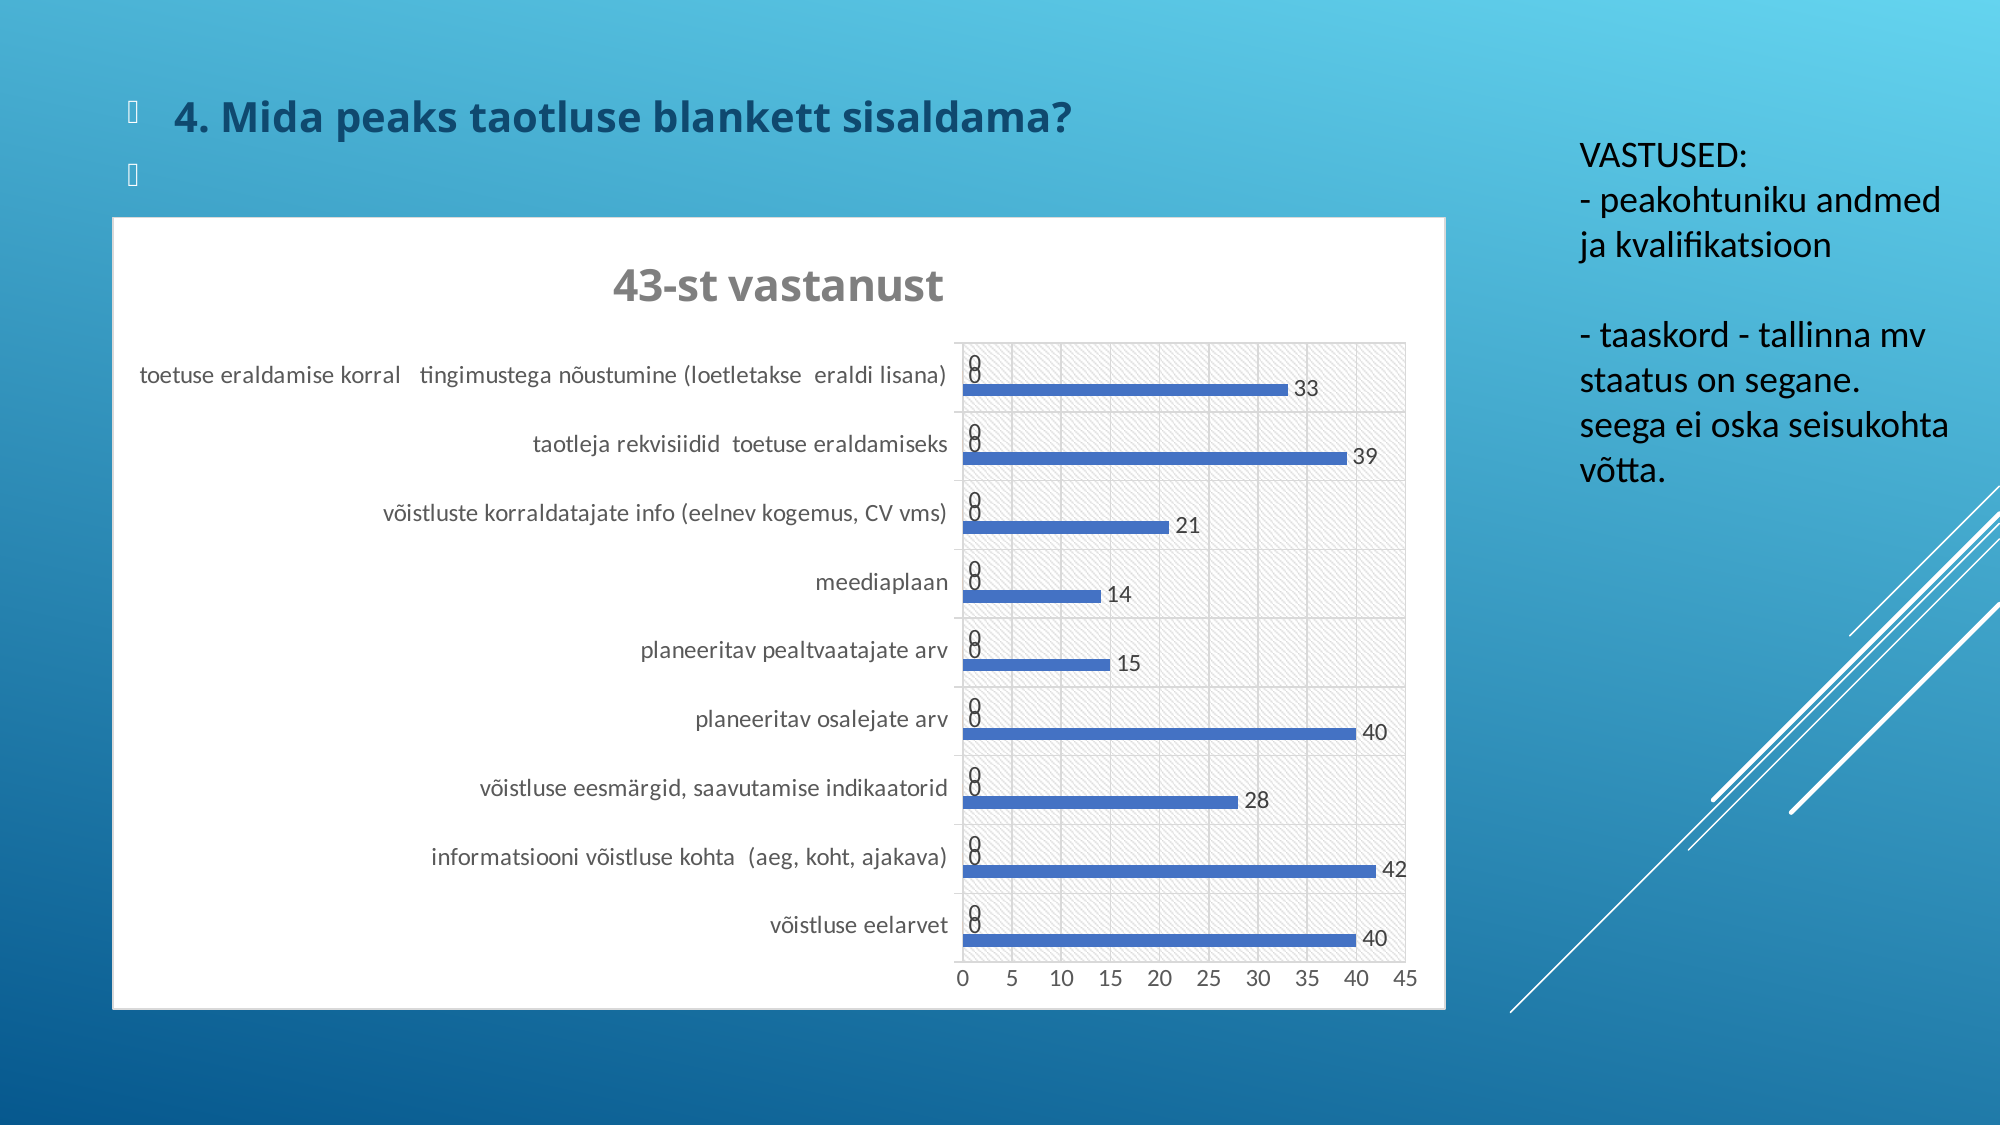

4. Mida peaks taotluse blankett sisaldama?
VASTUSED:
- peakohtuniku andmed ja kvalifikatsioon
- taaskord - tallinna mv staatus on segane. seega ei oska seisukohta võtta.
#
### Chart: 43-st vastanust
| Category | Veerg1 | Veerg2 | Veerg3 |
|---|---|---|---|
| võistluse eelarvet | 40.0 | 0.0 | 0.0 |
| informatsiooni võistluse kohta (aeg, koht, ajakava) | 42.0 | 0.0 | 0.0 |
| võistluse eesmärgid, saavutamise indikaatorid | 28.0 | 0.0 | 0.0 |
| planeeritav osalejate arv | 40.0 | 0.0 | 0.0 |
| planeeritav pealtvaatajate arv | 15.0 | 0.0 | 0.0 |
| meediaplaan | 14.0 | 0.0 | 0.0 |
| võistluste korraldatajate info (eelnev kogemus, CV vms) | 21.0 | 0.0 | 0.0 |
| taotleja rekvisiidid toetuse eraldamiseks | 39.0 | 0.0 | 0.0 |
| toetuse eraldamise korral tingimustega nõustumine (loetletakse eraldi lisana) | 33.0 | 0.0 | 0.0 |